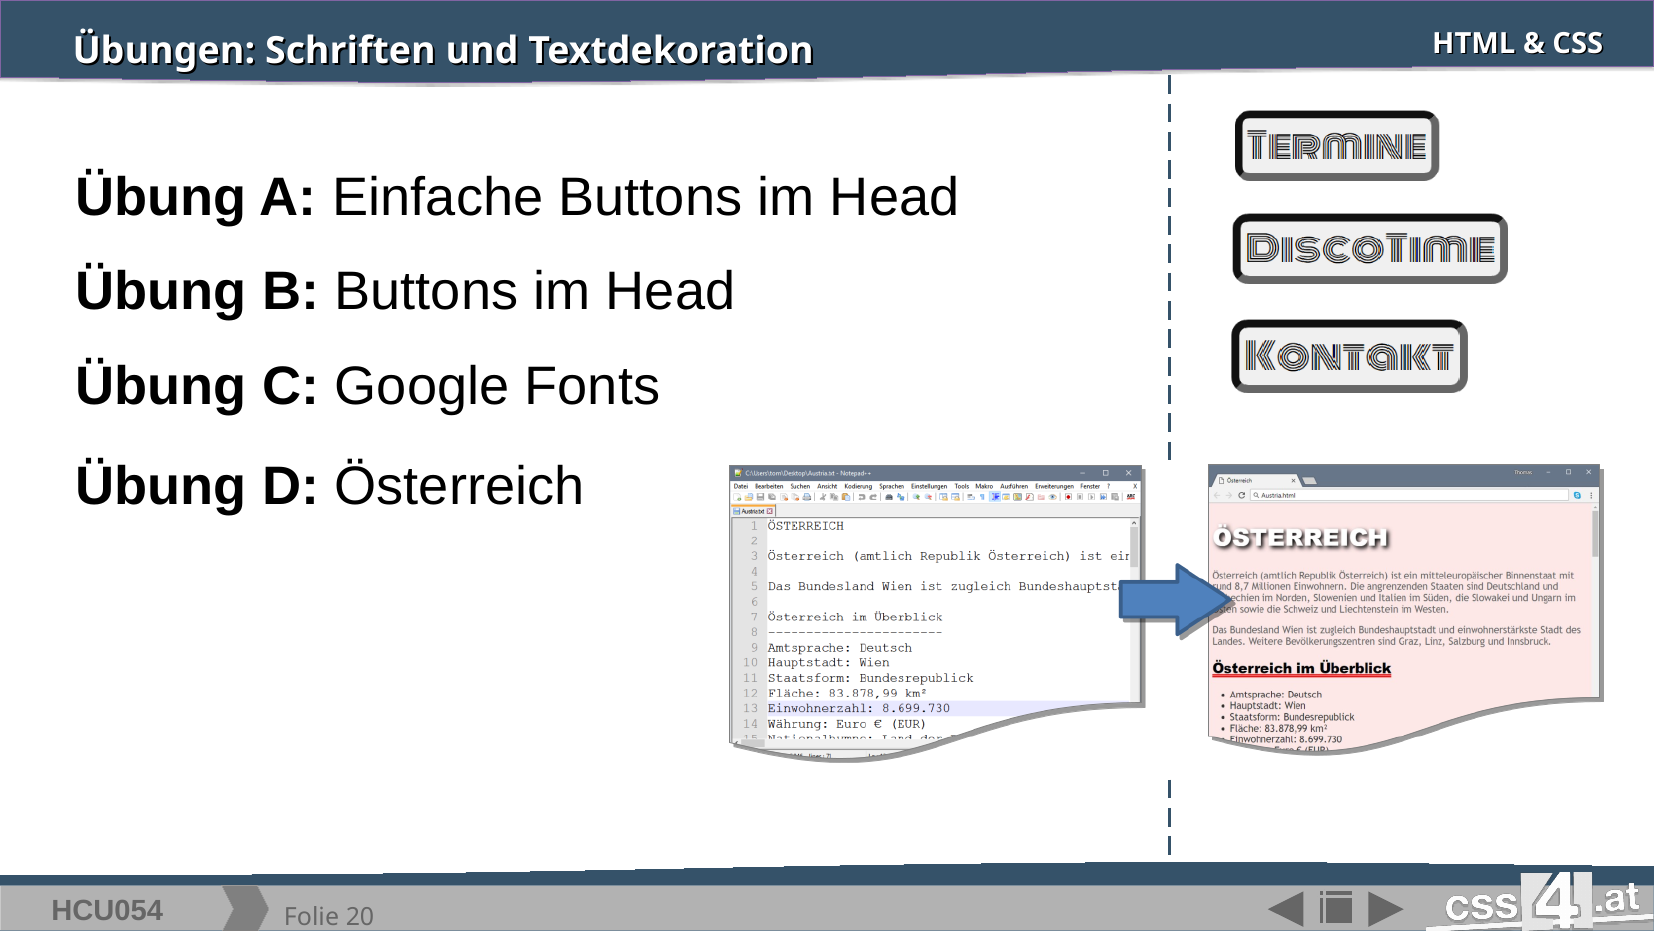

HTML & CSS
Übungen: Schriften und Textdekoration
Übung A: Einfache Buttons im Head
Übung B: Buttons im Head
Übung C: Google Fonts
Übung D: Österreich
HCU054
Folie